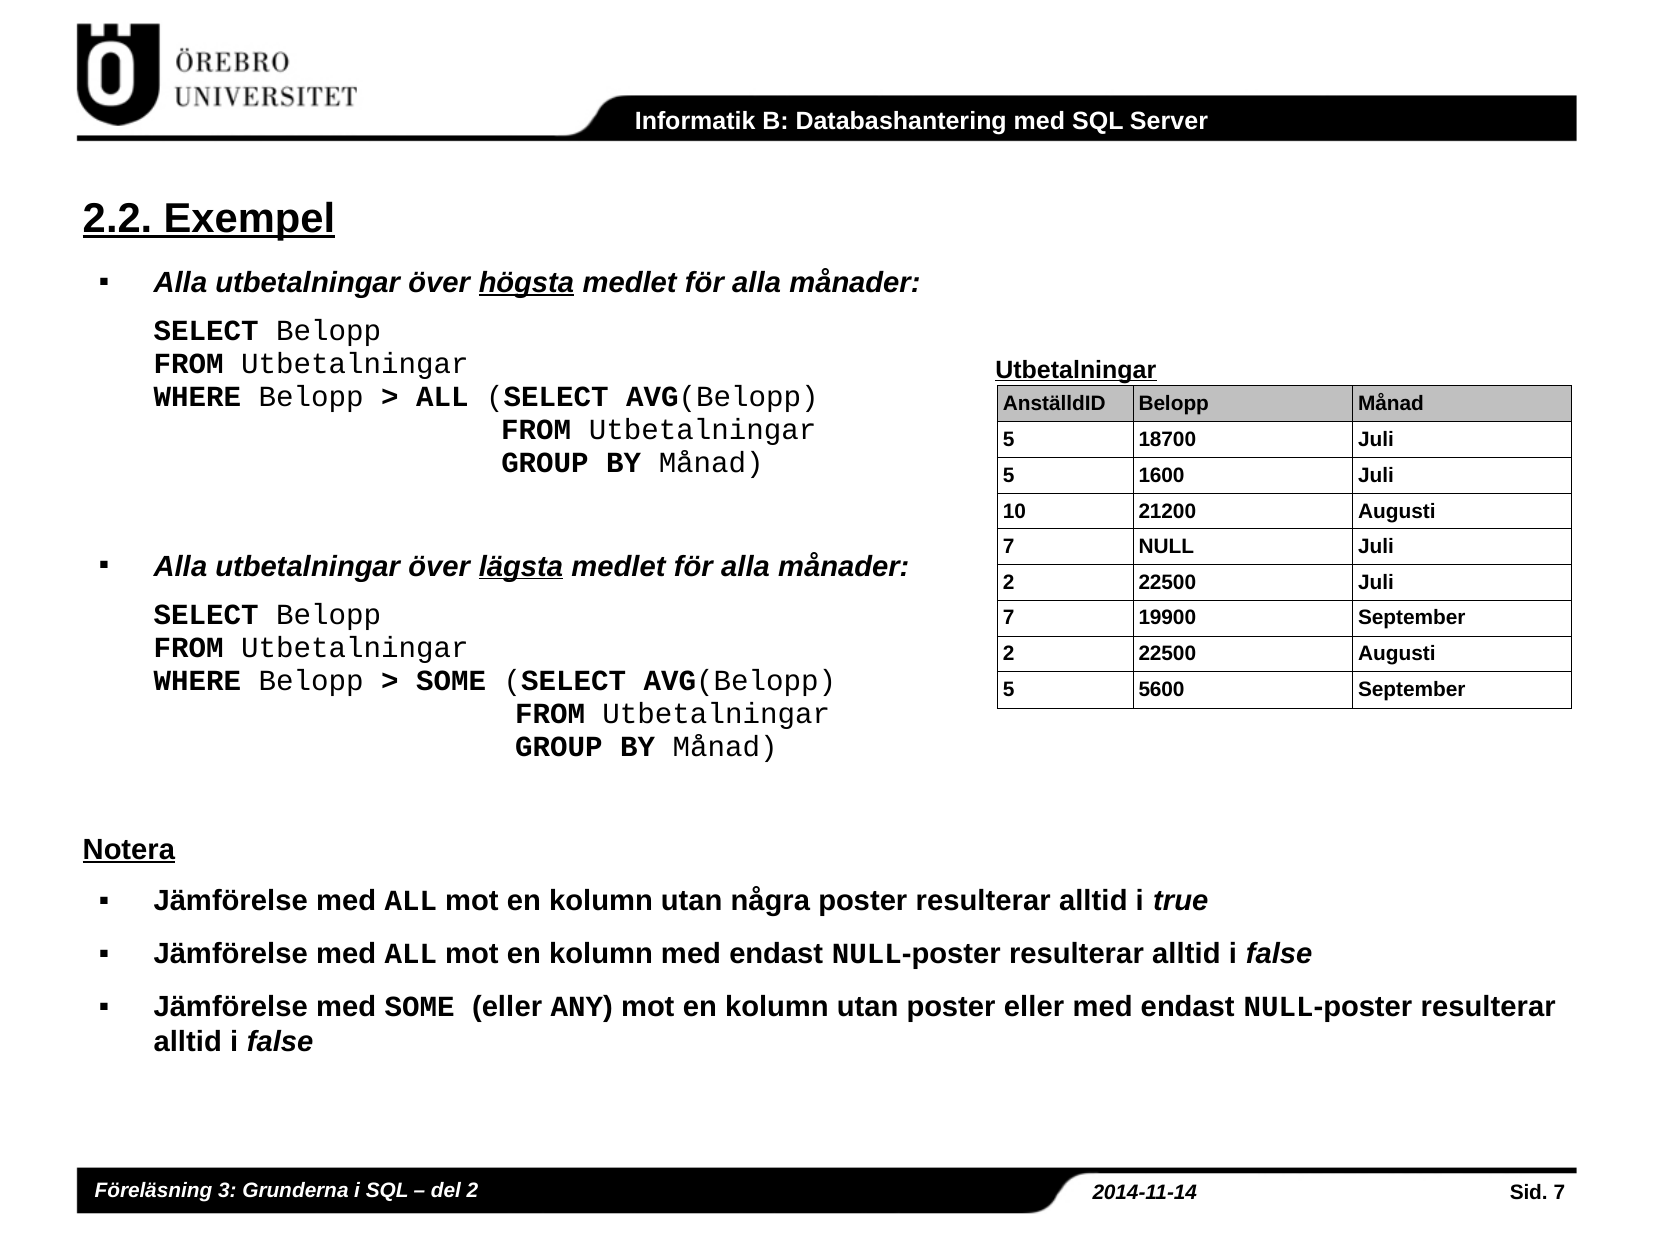

# 2.2. Exempel
Alla utbetalningar över högsta medlet för alla månader:
SELECT Belopp
FROM Utbetalningar
WHERE Belopp > ALL (SELECT AVG(Belopp)
				 FROM Utbetalningar
				 GROUP BY Månad)
Alla utbetalningar över lägsta medlet för alla månader:
SELECT Belopp
FROM Utbetalningar
WHERE Belopp > SOME (SELECT AVG(Belopp)
			 FROM Utbetalningar
			 GROUP BY Månad)
Notera
Jämförelse med ALL mot en kolumn utan några poster resulterar alltid i true
Jämförelse med ALL mot en kolumn med endast NULL-poster resulterar alltid i false
Jämförelse med SOME (eller ANY) mot en kolumn utan poster eller med endast NULL-poster resulterar alltid i false
Utbetalningar
| AnställdID | Belopp | Månad |
| --- | --- | --- |
| 5 | 18700 | Juli |
| 5 | 1600 | Juli |
| 10 | 21200 | Augusti |
| 7 | NULL | Juli |
| 2 | 22500 | Juli |
| 7 | 19900 | September |
| 2 | 22500 | Augusti |
| 5 | 5600 | September |
Föreläsning 3: Grunderna i SQL – del 2
2014-11-14
7